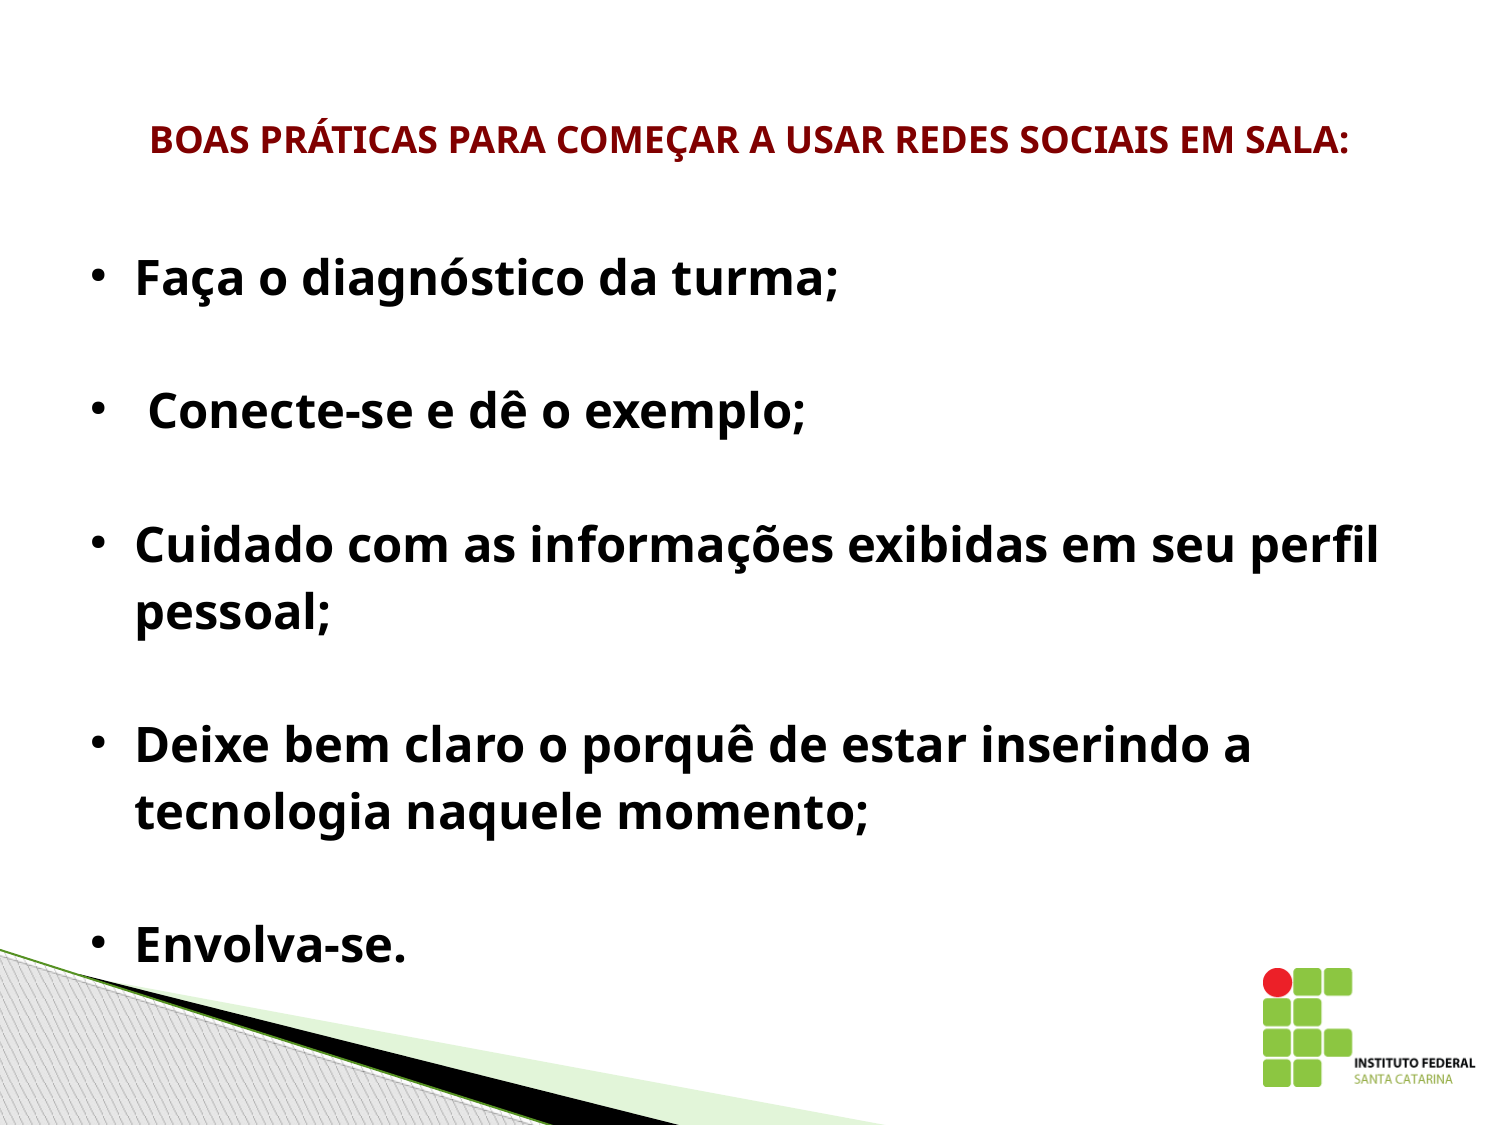

# BOAS PRÁTICAS PARA COMEÇAR A USAR REDES SOCIAIS EM SALA:
Faça o diagnóstico da turma;
 Conecte-se e dê o exemplo;
Cuidado com as informações exibidas em seu perfil pessoal;
Deixe bem claro o porquê de estar inserindo a tecnologia naquele momento;
Envolva-se.